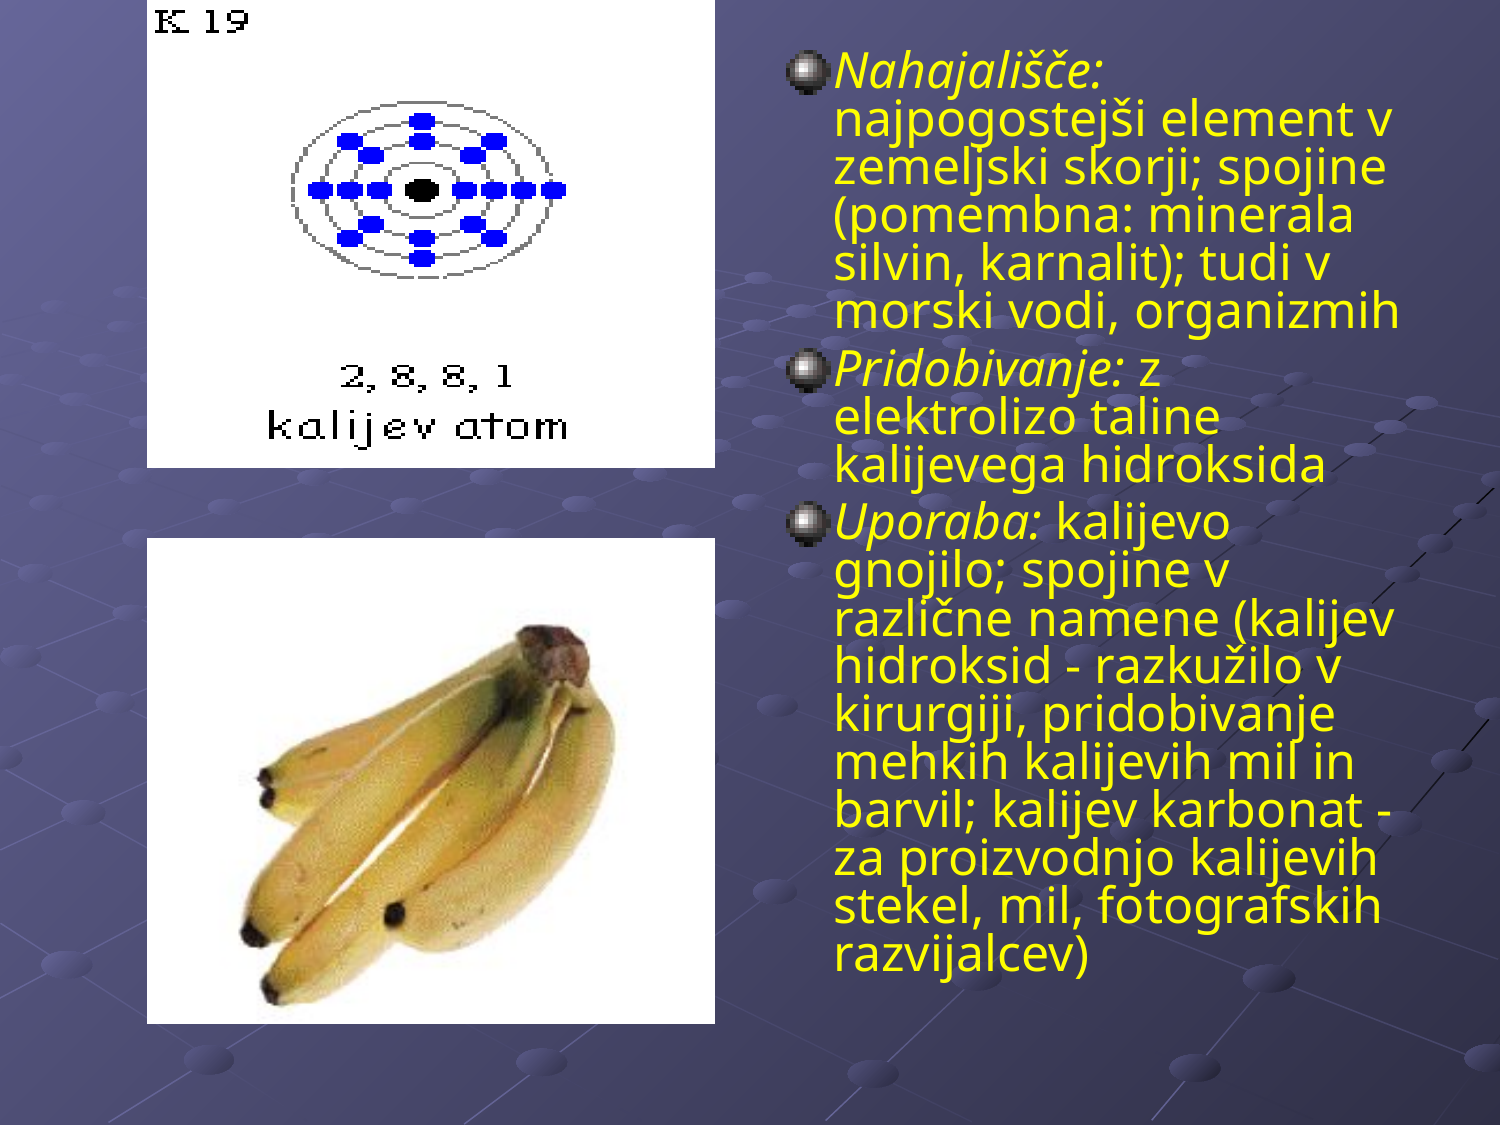

# Nahajališče: najpogostejši element v zemeljski skorji; spojine (pomembna: minerala silvin, karnalit); tudi v morski vodi, organizmih
Pridobivanje: z elektrolizo taline kalijevega hidroksida
Uporaba: kalijevo gnojilo; spojine v različne namene (kalijev hidroksid - razkužilo v kirurgiji, pridobivanje mehkih kalijevih mil in barvil; kalijev karbonat - za proizvodnjo kalijevih stekel, mil, fotografskih razvijalcev)